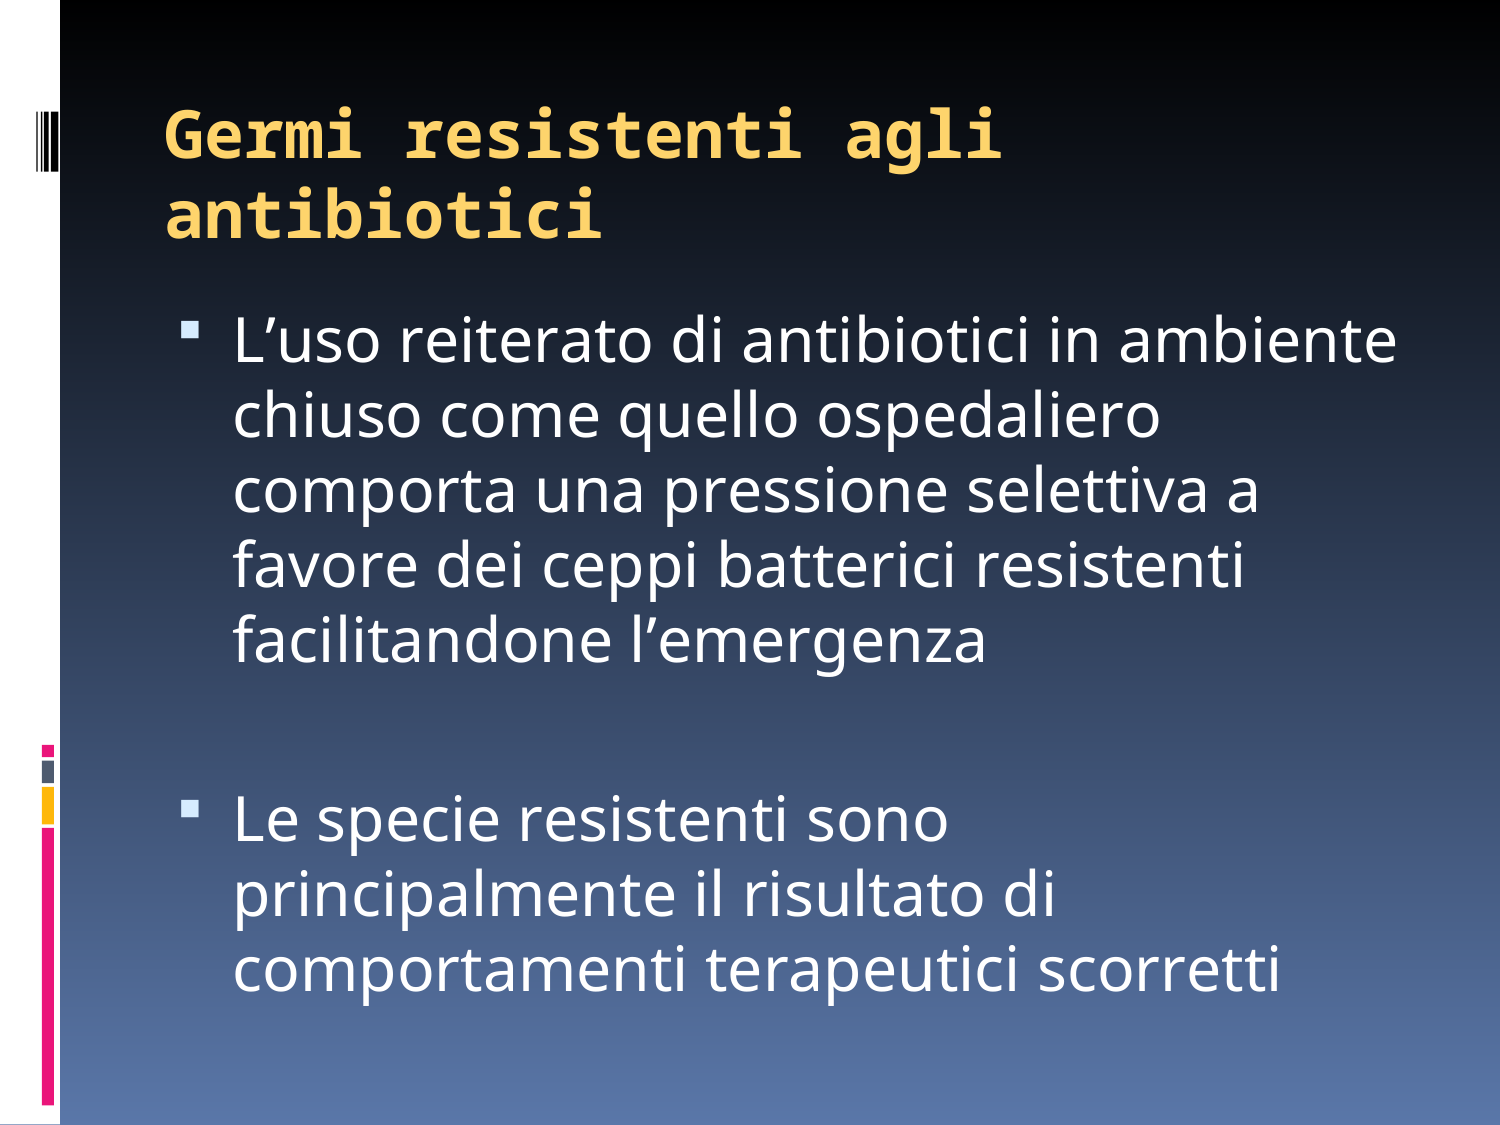

# Germi resistenti agli antibiotici
L’uso reiterato di antibiotici in ambiente chiuso come quello ospedaliero comporta una pressione selettiva a favore dei ceppi batterici resistenti facilitandone l’emergenza
Le specie resistenti sono principalmente il risultato di comportamenti terapeutici scorretti